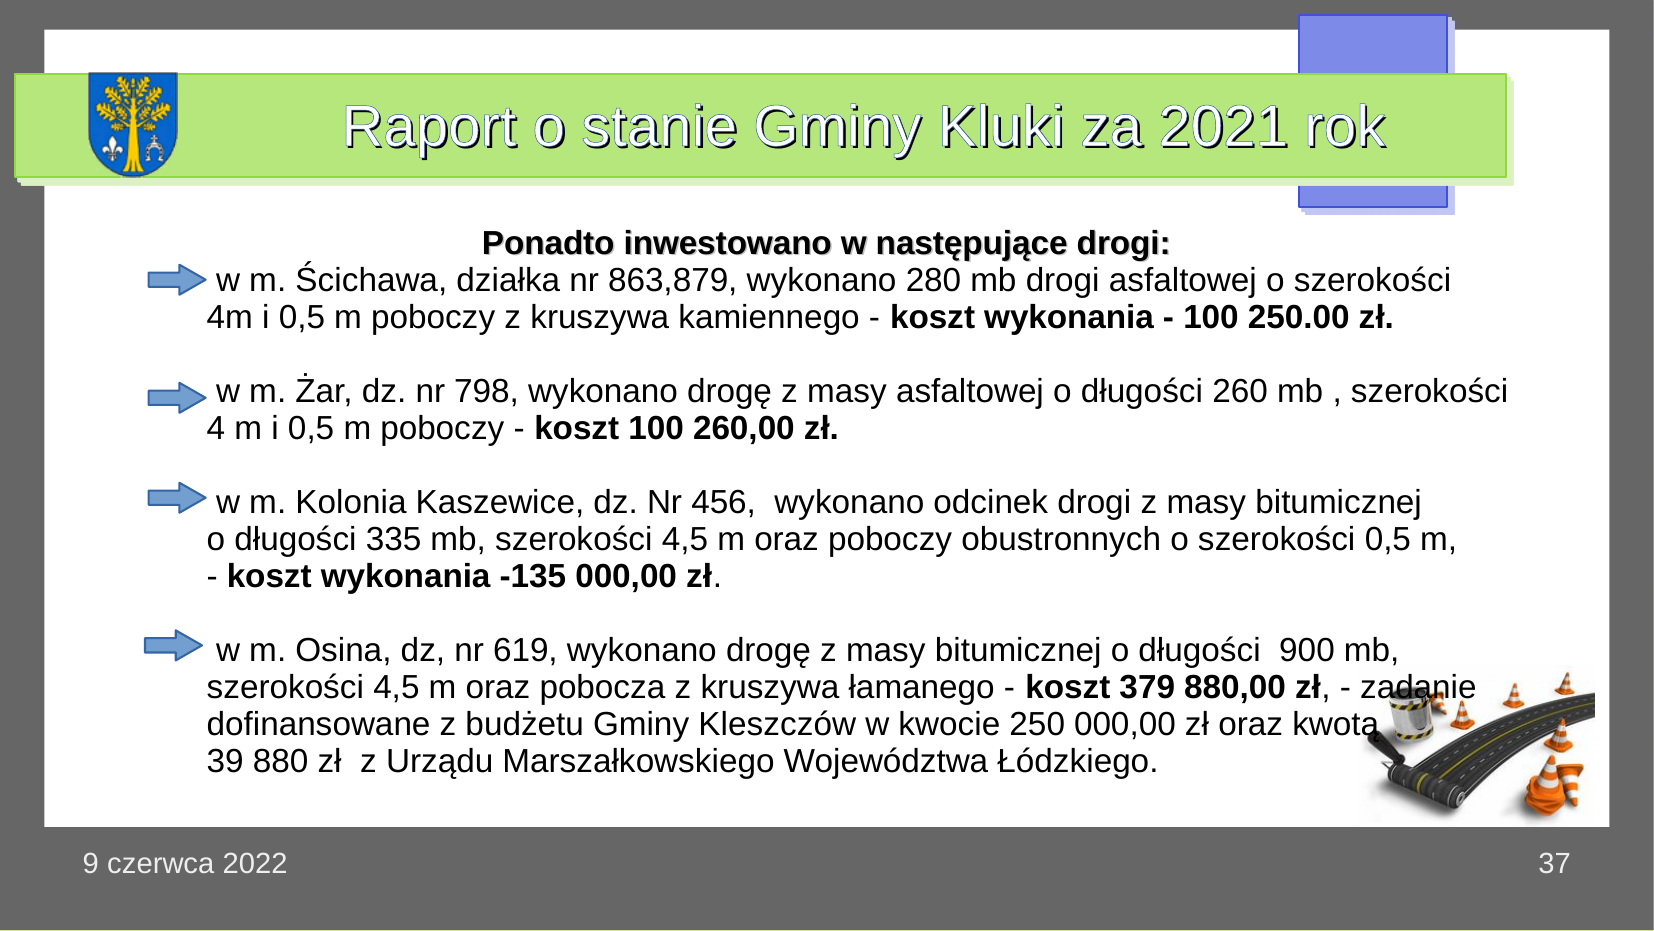

# Raport o stanie Gminy Kluki za 2021 rok
Ponadto inwestowano w następujące drogi:
	 w m. Ścichawa, działka nr 863,879, wykonano 280 mb drogi asfaltowej o szerokości
	4m i 0,5 m poboczy z kruszywa kamiennego - koszt wykonania - 100 250.00 zł.
	 w m. Żar, dz. nr 798, wykonano drogę z masy asfaltowej o długości 260 mb , szerokości 	4 m i 0,5 m poboczy - koszt 100 260,00 zł.
	 w m. Kolonia Kaszewice, dz. Nr 456, wykonano odcinek drogi z masy bitumicznej
	o długości 335 mb, szerokości 4,5 m oraz poboczy obustronnych o szerokości 0,5 m,
	- koszt wykonania -135 000,00 zł.
	 w m. Osina, dz, nr 619, wykonano drogę z masy bitumicznej o długości  900 mb, 		szerokości 4,5 m oraz pobocza z kruszywa łamanego - koszt 379 880,00 zł, - zadanie 	dofinansowane z budżetu Gminy Kleszczów w kwocie 250 000,00 zł oraz kwotą
	39 880 zł  z Urządu Marszałkowskiego Województwa Łódzkiego.
9 czerwca 2022
37